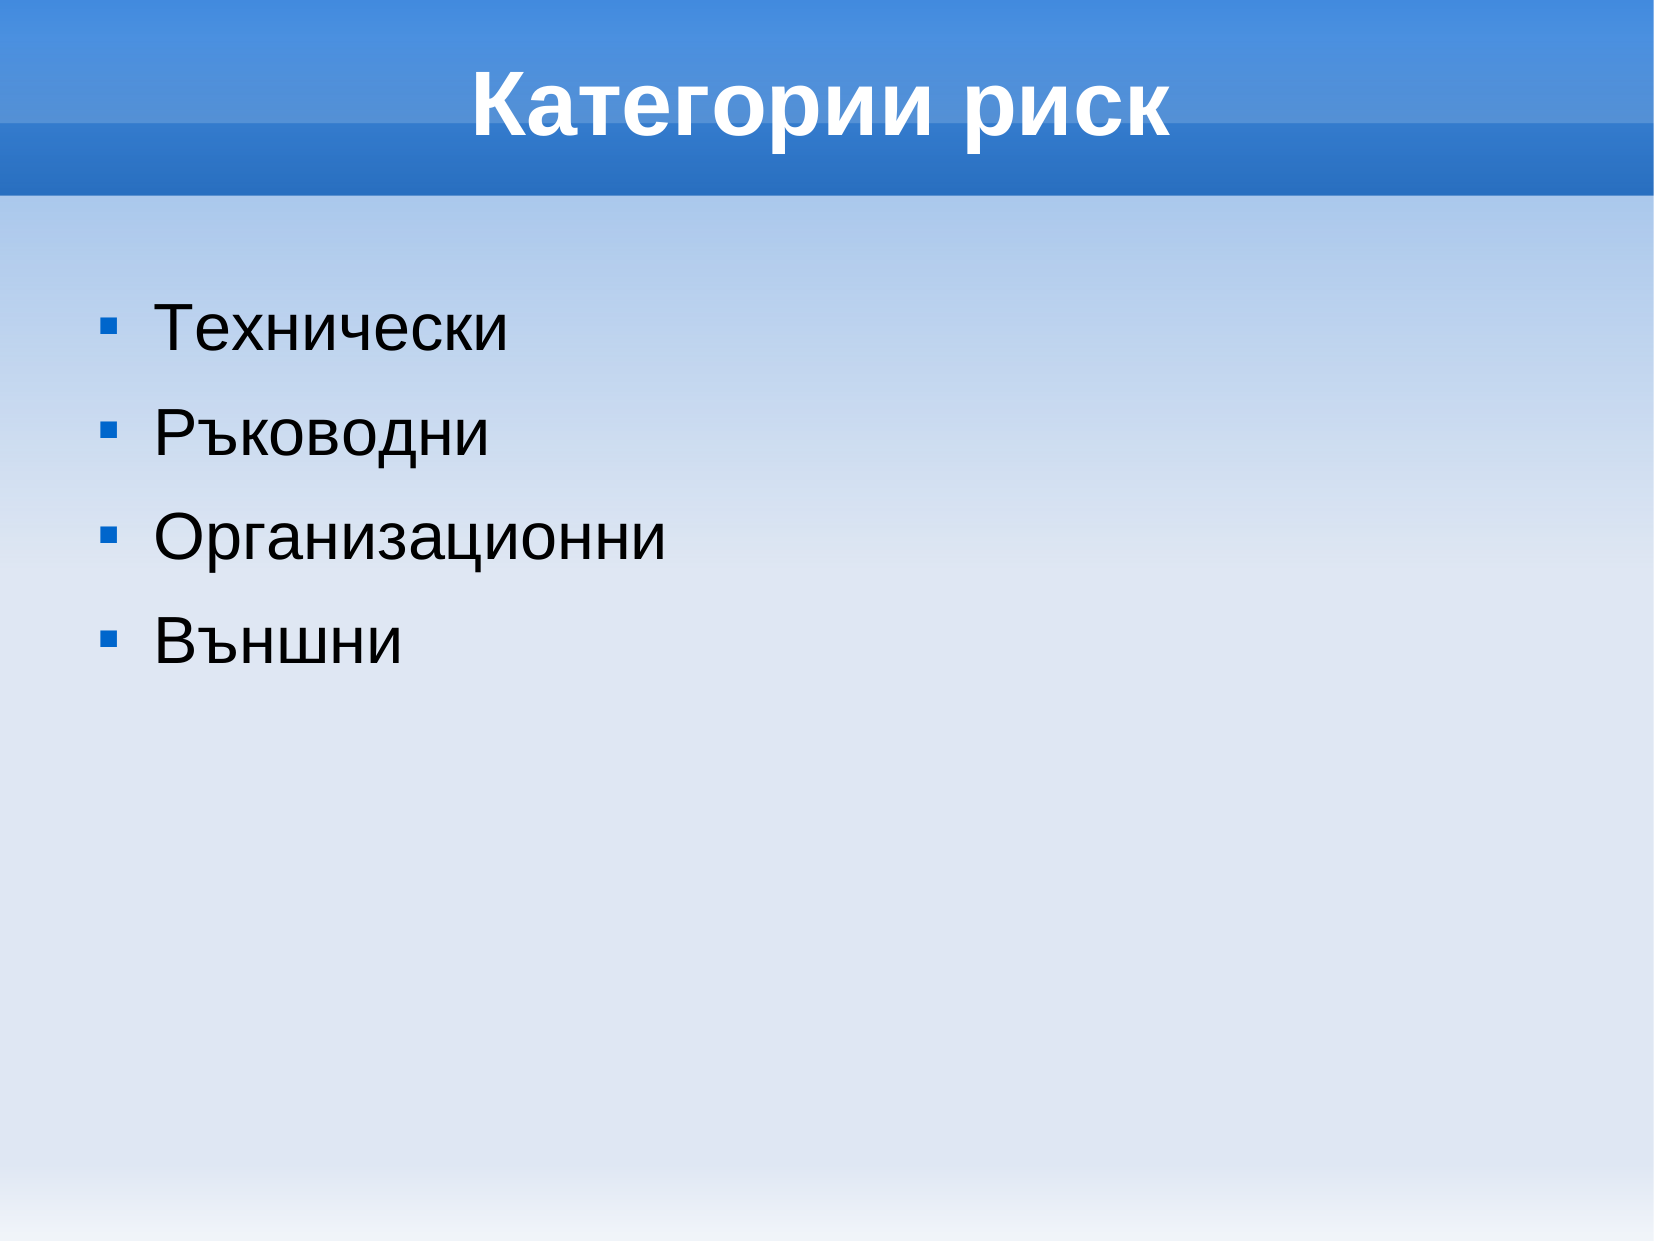

# Категории риск
Технически
Ръководни
Организационни
Външни